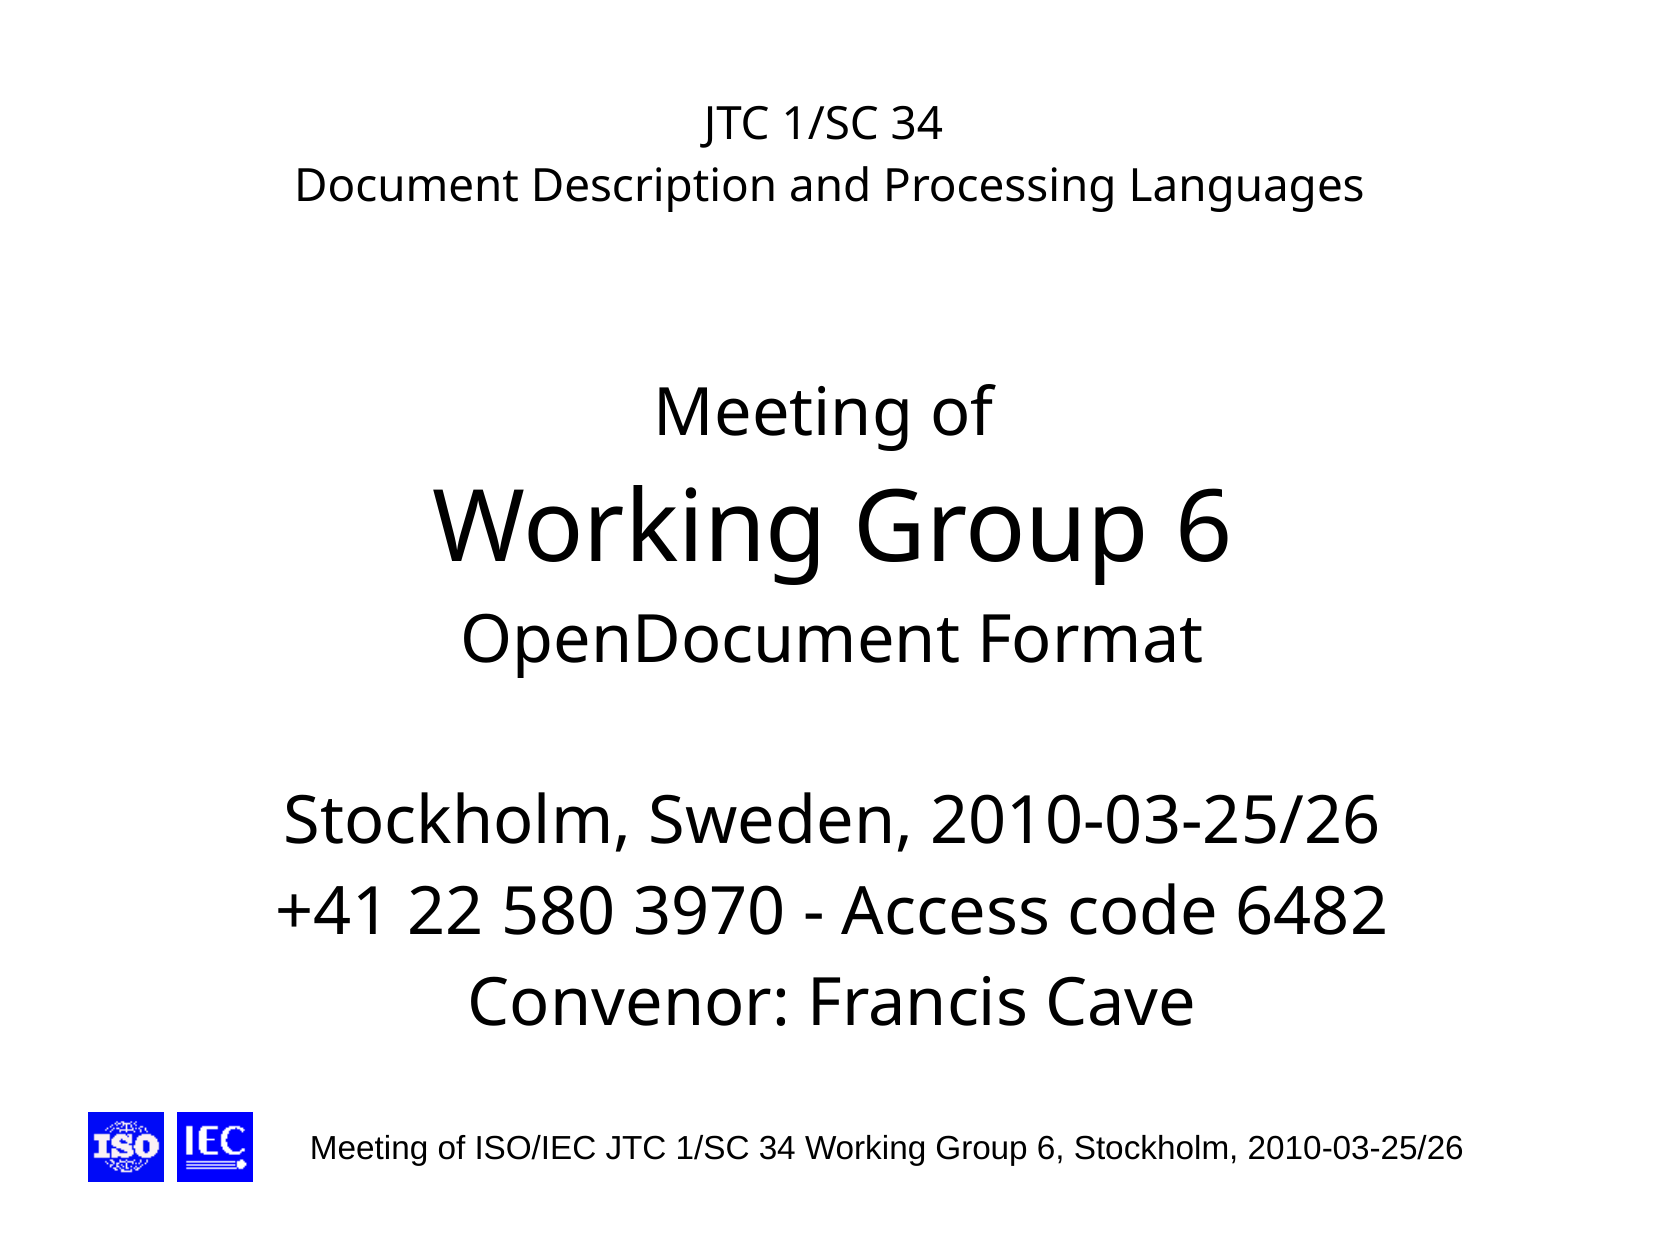

# JTC 1/SC 34 Document Description and Processing Languages
Meeting of
Working Group 6
OpenDocument Format
Stockholm, Sweden, 2010-03-25/26
+41 22 580 3970 - Access code 6482
Convenor: Francis Cave